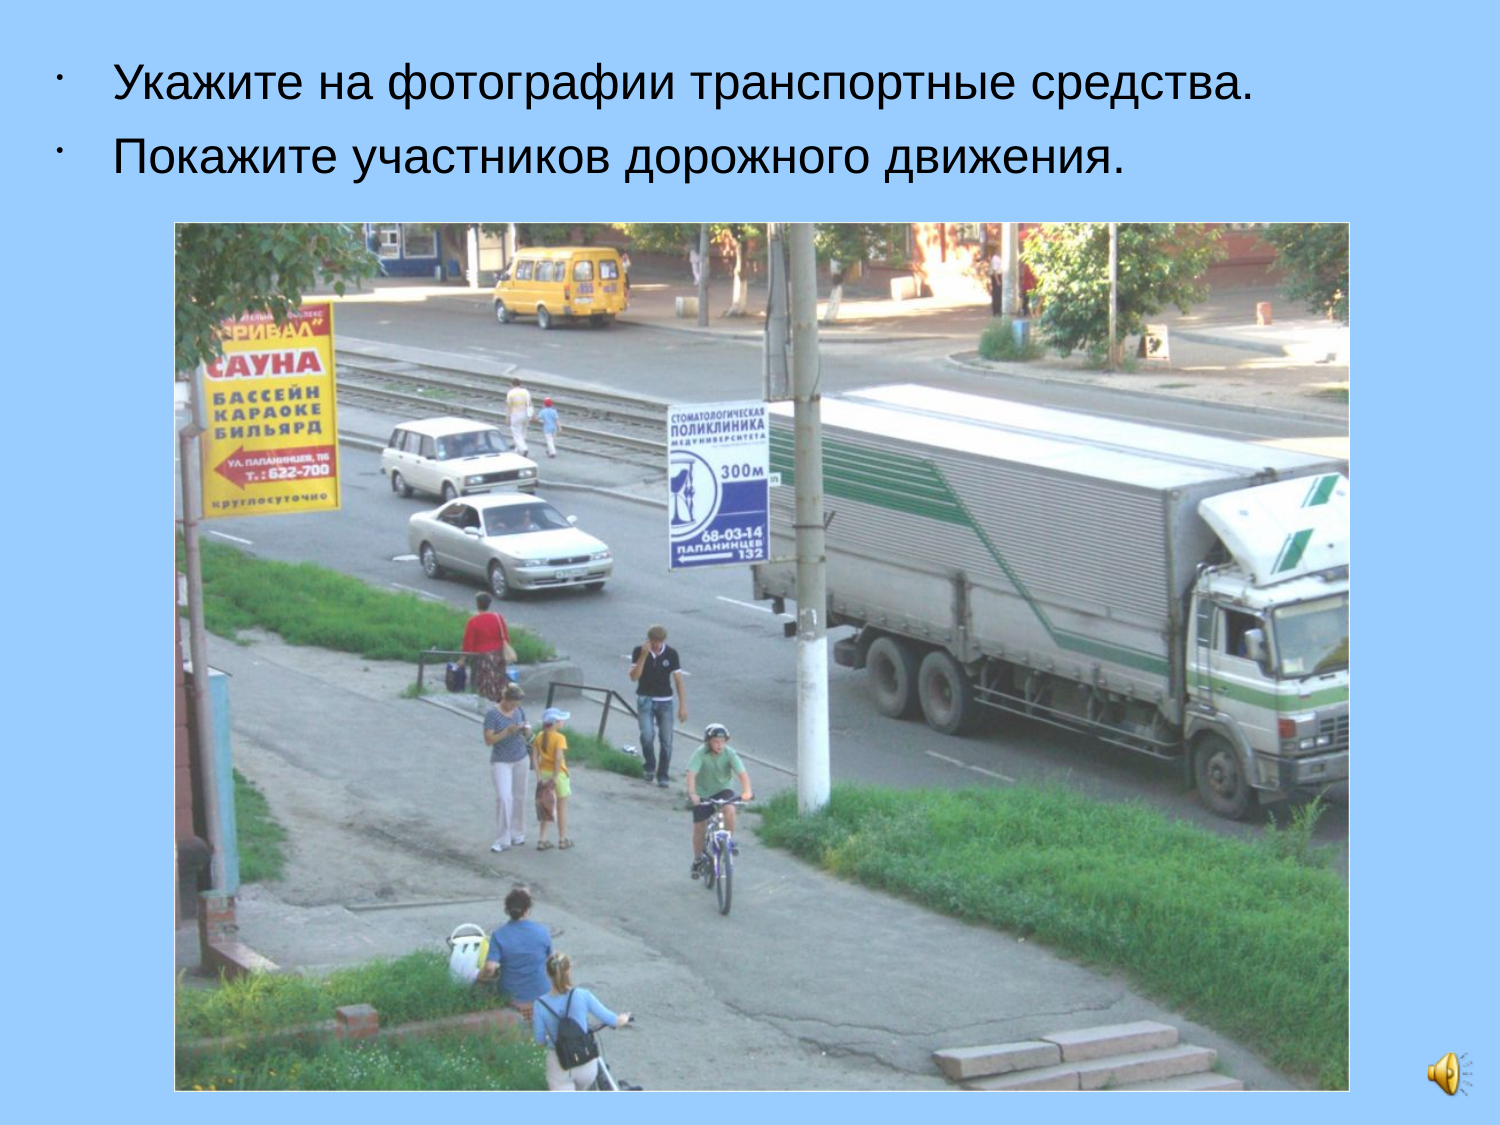

# Укажите на фотографии транспортные средства.
Покажите участников дорожного движения.